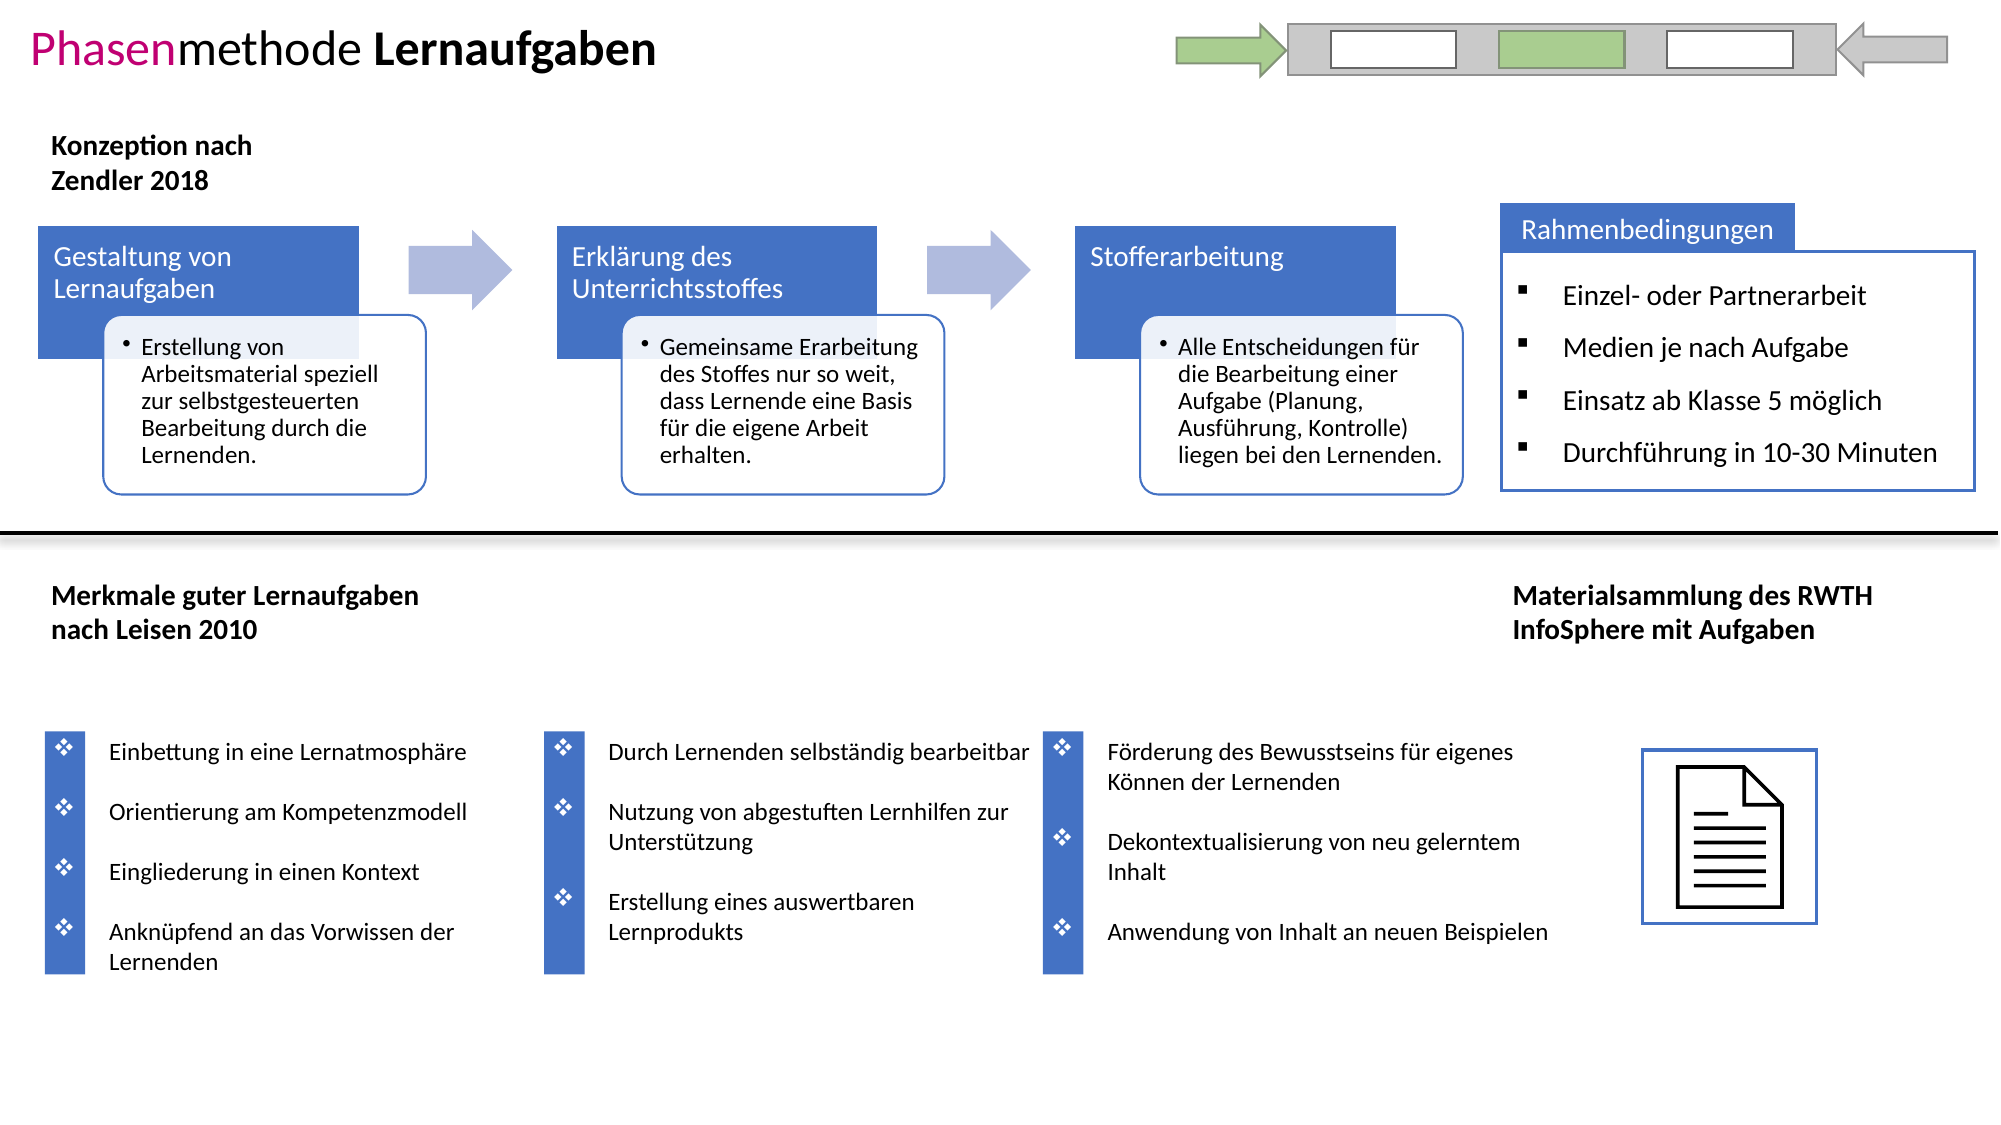

# Phasenmethode Lernaufgaben
Konzeption nach
Zendler 2018
Rahmenbedingungen
Gestaltung von Lernaufgaben
Erklärung des Unterrichtsstoffes
Stofferarbeitung
Erstellung von Arbeitsmaterial speziell zur selbstgesteuerten Bearbeitung durch die Lernenden.
Gemeinsame Erarbeitung des Stoffes nur so weit, dass Lernende eine Basis für die eigene Arbeit erhalten.
Alle Entscheidungen für die Bearbeitung einer Aufgabe (Planung, Ausführung, Kontrolle) liegen bei den Lernenden.
Einzel- oder Partnerarbeit
Medien je nach Aufgabe
Einsatz ab Klasse 5 möglich
Durchführung in 10-30 Minuten
Merkmale guter Lernaufgaben
nach Leisen 2010
Materialsammlung des RWTH InfoSphere mit Aufgaben
Einbettung in eine Lernatmosphäre
Orientierung am Kompetenzmodell
Eingliederung in einen Kontext
Anknüpfend an das Vorwissen der Lernenden
Durch Lernenden selbständig bearbeitbar
Nutzung von abgestuften Lernhilfen zur Unterstützung
Erstellung eines auswertbaren Lernprodukts
Förderung des Bewusstseins für eigenes Können der Lernenden
Dekontextualisierung von neu gelerntem Inhalt
Anwendung von Inhalt an neuen Beispielen